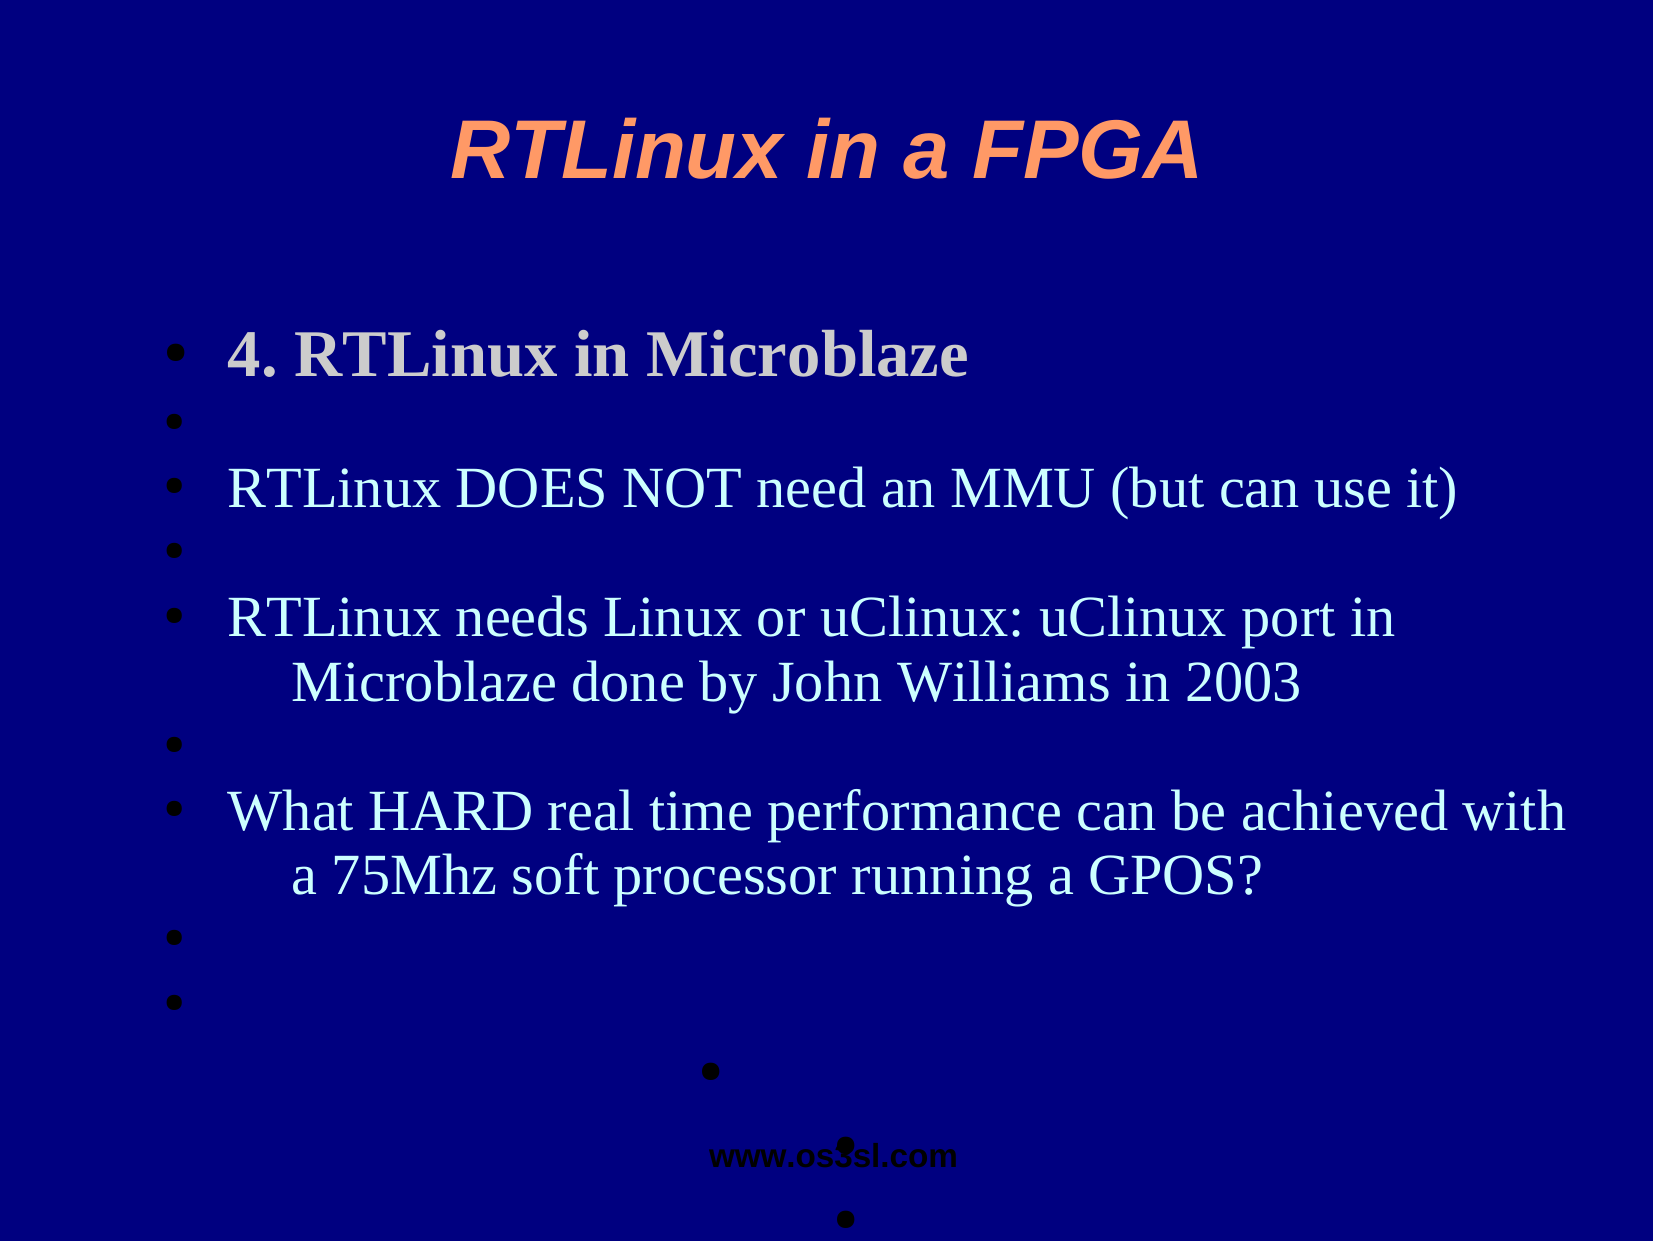

# RTLinux in a FPGA
4. RTLinux in Microblaze
RTLinux DOES NOT need an MMU (but can use it)
RTLinux needs Linux or uClinux: uClinux port in Microblaze done by John Williams in 2003
What HARD real time performance can be achieved with a 75Mhz soft processor running a GPOS?
www.os3sl.com